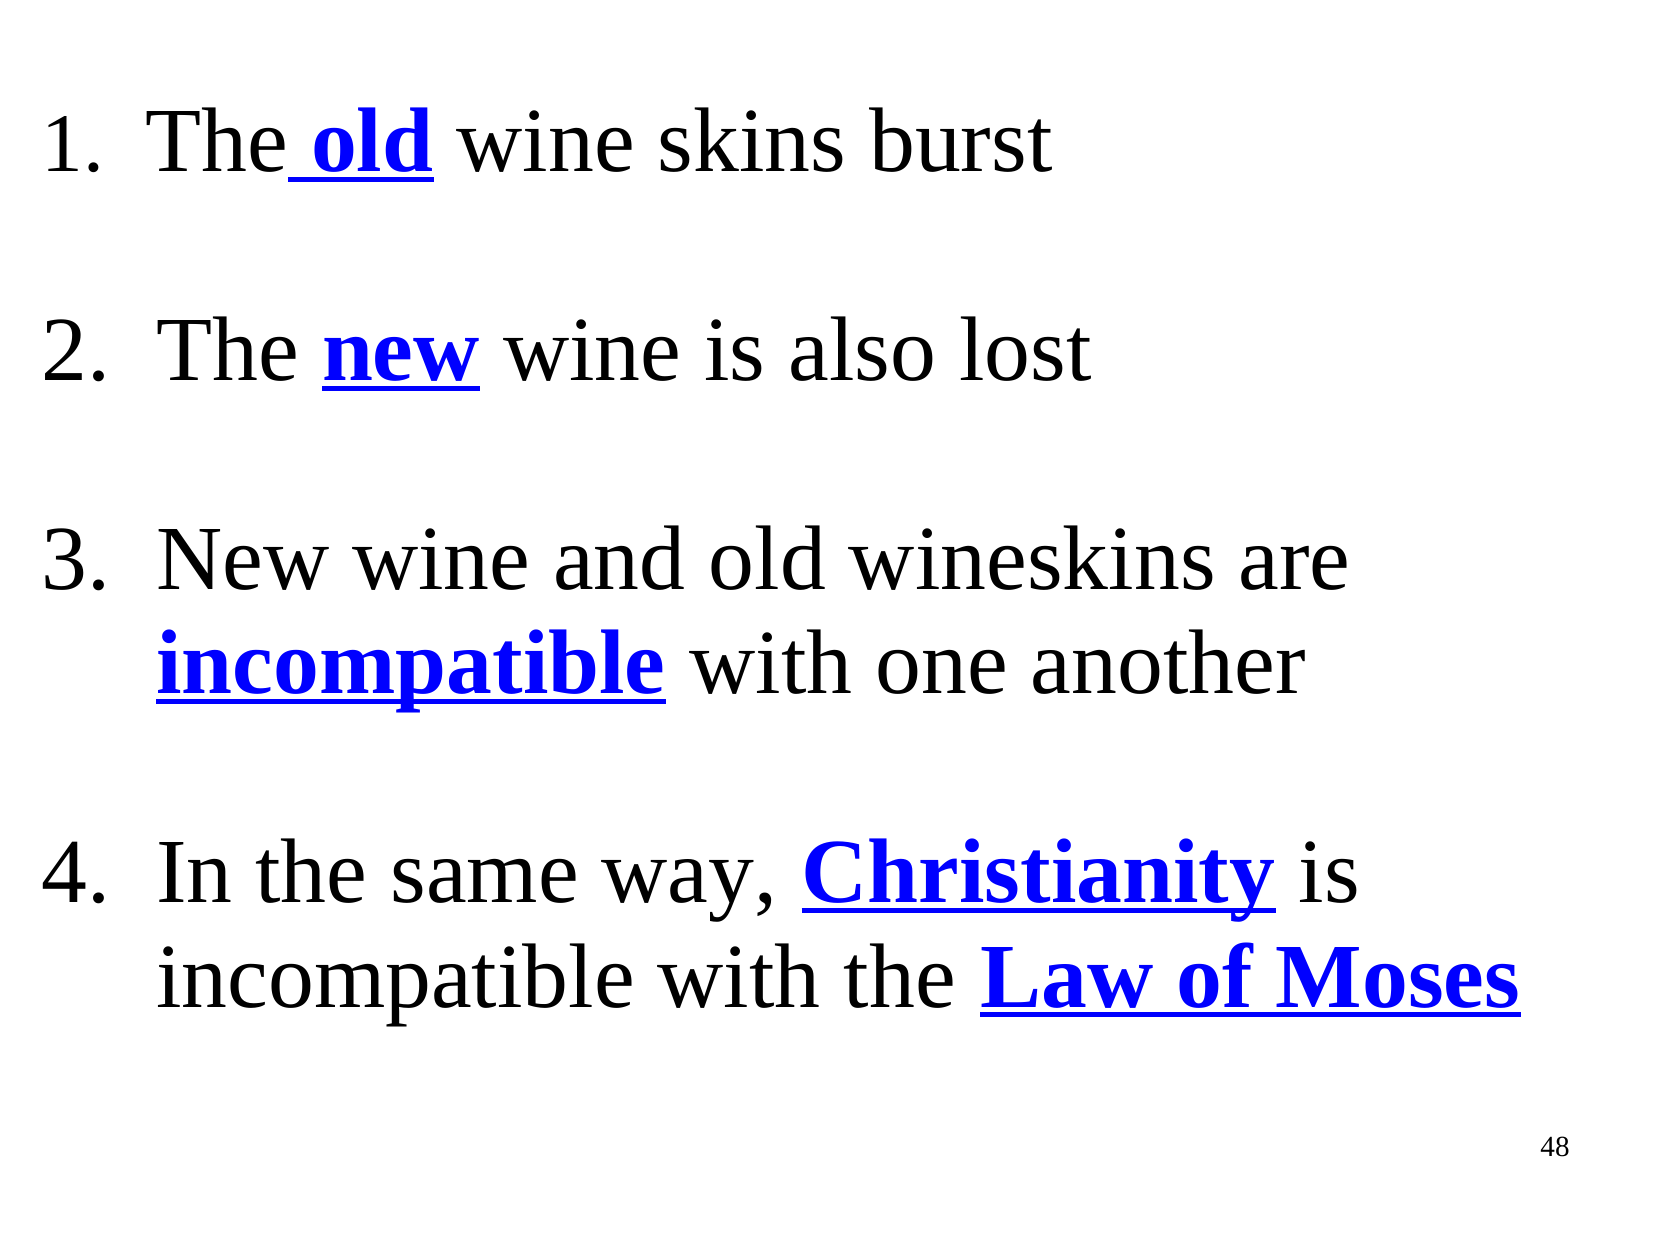

1. The old wine skins burst
2. The new wine is also lost
3. New wine and old wineskins are
 incompatible with one another
4. In the same way, Christianity is
 incompatible with the Law of Moses
48